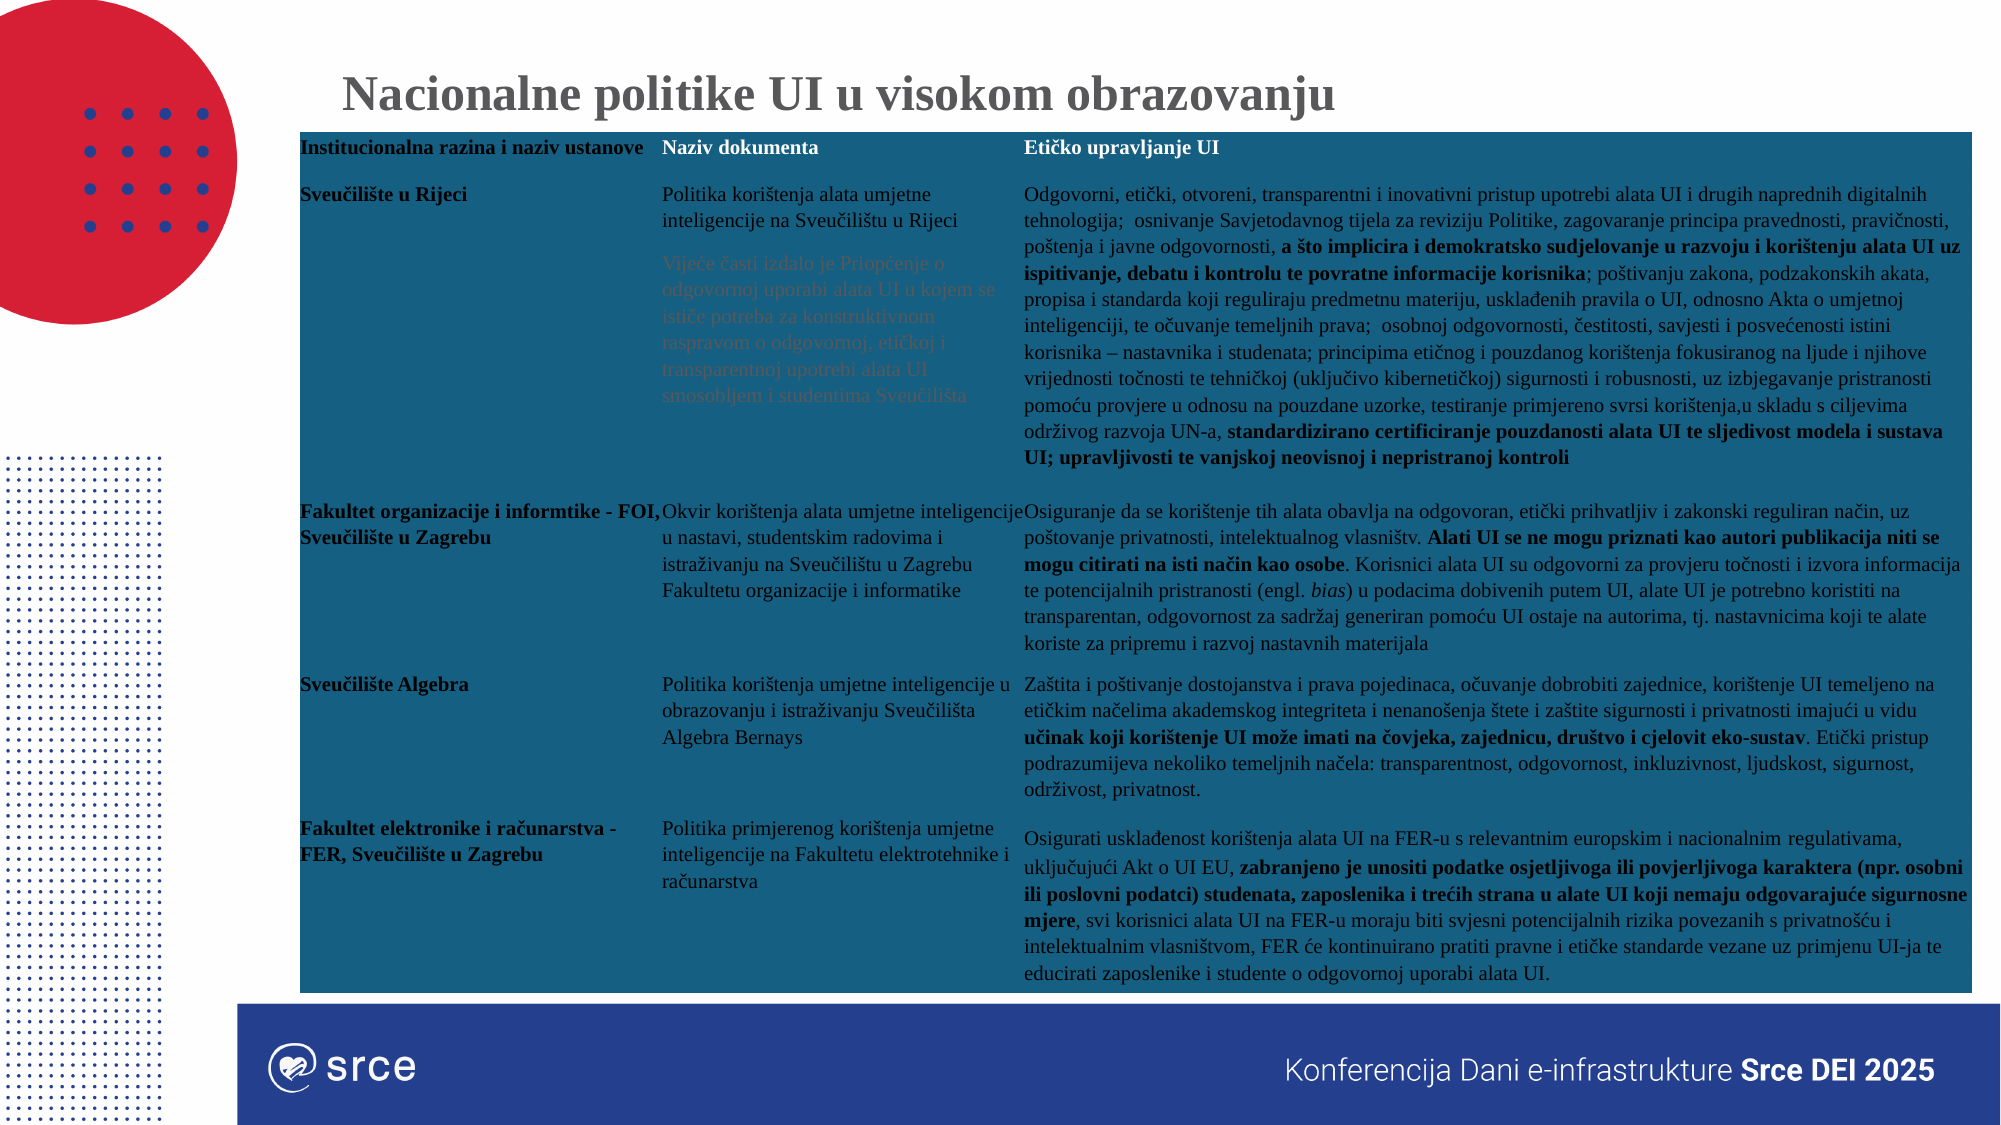

Nacionalne politike UI u visokom obrazovanju
| Institucionalna razina i naziv ustanove | Naziv dokumenta | Etičko upravljanje UI |
| --- | --- | --- |
| Sveučilište u Rijeci | Politika korištenja alata umjetne inteligencije na Sveučilištu u Rijeci Vijeće časti izdalo je Priopćenje o odgovornoj uporabi alata UI u kojem se ističe potreba za konstruktivnom raspravom o odgovornoj, etičkoj i transparentnoj upotrebi alata UI smosobljem i studentima Sveučilišta | Odgovorni, etički, otvoreni, transparentni i inovativni pristup upotrebi alata UI i drugih naprednih digitalnih tehnologija; osnivanje Savjetodavnog tijela za reviziju Politike, zagovaranje principa pravednosti, pravičnosti, poštenja i javne odgovornosti, a što implicira i demokratsko sudjelovanje u razvoju i korištenju alata UI uz ispitivanje, debatu i kontrolu te povratne informacije korisnika; poštivanju zakona, podzakonskih akata, propisa i standarda koji reguliraju predmetnu materiju, usklađenih pravila o UI, odnosno Akta o umjetnoj inteligenciji, te očuvanje temeljnih prava; osobnoj odgovornosti, čestitosti, savjesti i posvećenosti istini korisnika – nastavnika i studenata; principima etičnog i pouzdanog korištenja fokusiranog na ljude i njihove vrijednosti točnosti te tehničkoj (uključivo kibernetičkoj) sigurnosti i robusnosti, uz izbjegavanje pristranosti pomoću provjere u odnosu na pouzdane uzorke, testiranje primjereno svrsi korištenja,u skladu s ciljevima održivog razvoja UN-a, standardizirano certificiranje pouzdanosti alata UI te sljedivost modela i sustava UI; upravljivosti te vanjskoj neovisnoj i nepristranoj kontroli |
| Fakultet organizacije i informtike - FOI, Sveučilište u Zagrebu | Okvir korištenja alata umjetne inteligencije u nastavi, studentskim radovima i istraživanju na Sveučilištu u Zagrebu Fakultetu organizacije i informatike | Osiguranje da se korištenje tih alata obavlja na odgovoran, etički prihvatljiv i zakonski reguliran način, uz poštovanje privatnosti, intelektualnog vlasništv. Alati UI se ne mogu priznati kao autori publikacija niti se mogu citirati na isti način kao osobe. Korisnici alata UI su odgovorni za provjeru točnosti i izvora informacija te potencijalnih pristranosti (engl. bias) u podacima dobivenih putem UI, alate UI je potrebno koristiti na transparentan, odgovornost za sadržaj generiran pomoću UI ostaje na autorima, tj. nastavnicima koji te alate koriste za pripremu i razvoj nastavnih materijala |
| Sveučilište Algebra | Politika korištenja umjetne inteligencije u obrazovanju i istraživanju Sveučilišta Algebra Bernays | Zaštita i poštivanje dostojanstva i prava pojedinaca, očuvanje dobrobiti zajednice, korištenje UI temeljeno na etičkim načelima akademskog integriteta i nenanošenja štete i zaštite sigurnosti i privatnosti imajući u vidu učinak koji korištenje UI može imati na čovjeka, zajednicu, društvo i cjelovit eko-sustav. Etički pristup podrazumijeva nekoliko temeljnih načela: transparentnost, odgovornost, inkluzivnost, ljudskost, sigurnost, održivost, privatnost. |
| Fakultet elektronike i računarstva - FER, Sveučilište u Zagrebu | Politika primjerenog korištenja umjetne inteligencije na Fakultetu elektrotehnike i računarstva | Osigurati usklađenost korištenja alata UI na FER-u s relevantnim europskim i nacionalnim regulativama, uključujući Akt o UI EU, zabranjeno je unositi podatke osjetljivoga ili povjerljivoga karaktera (npr. osobni ili poslovni podatci) studenata, zaposlenika i trećih strana u alate UI koji nemaju odgovarajuće sigurnosne mjere, svi korisnici alata UI na FER-u moraju biti svjesni potencijalnih rizika povezanih s privatnošću i intelektualnim vlasništvom, FER će kontinuirano pratiti pravne i etičke standarde vezane uz primjenu UI-ja te educirati zaposlenike i studente o odgovornoj uporabi alata UI. |